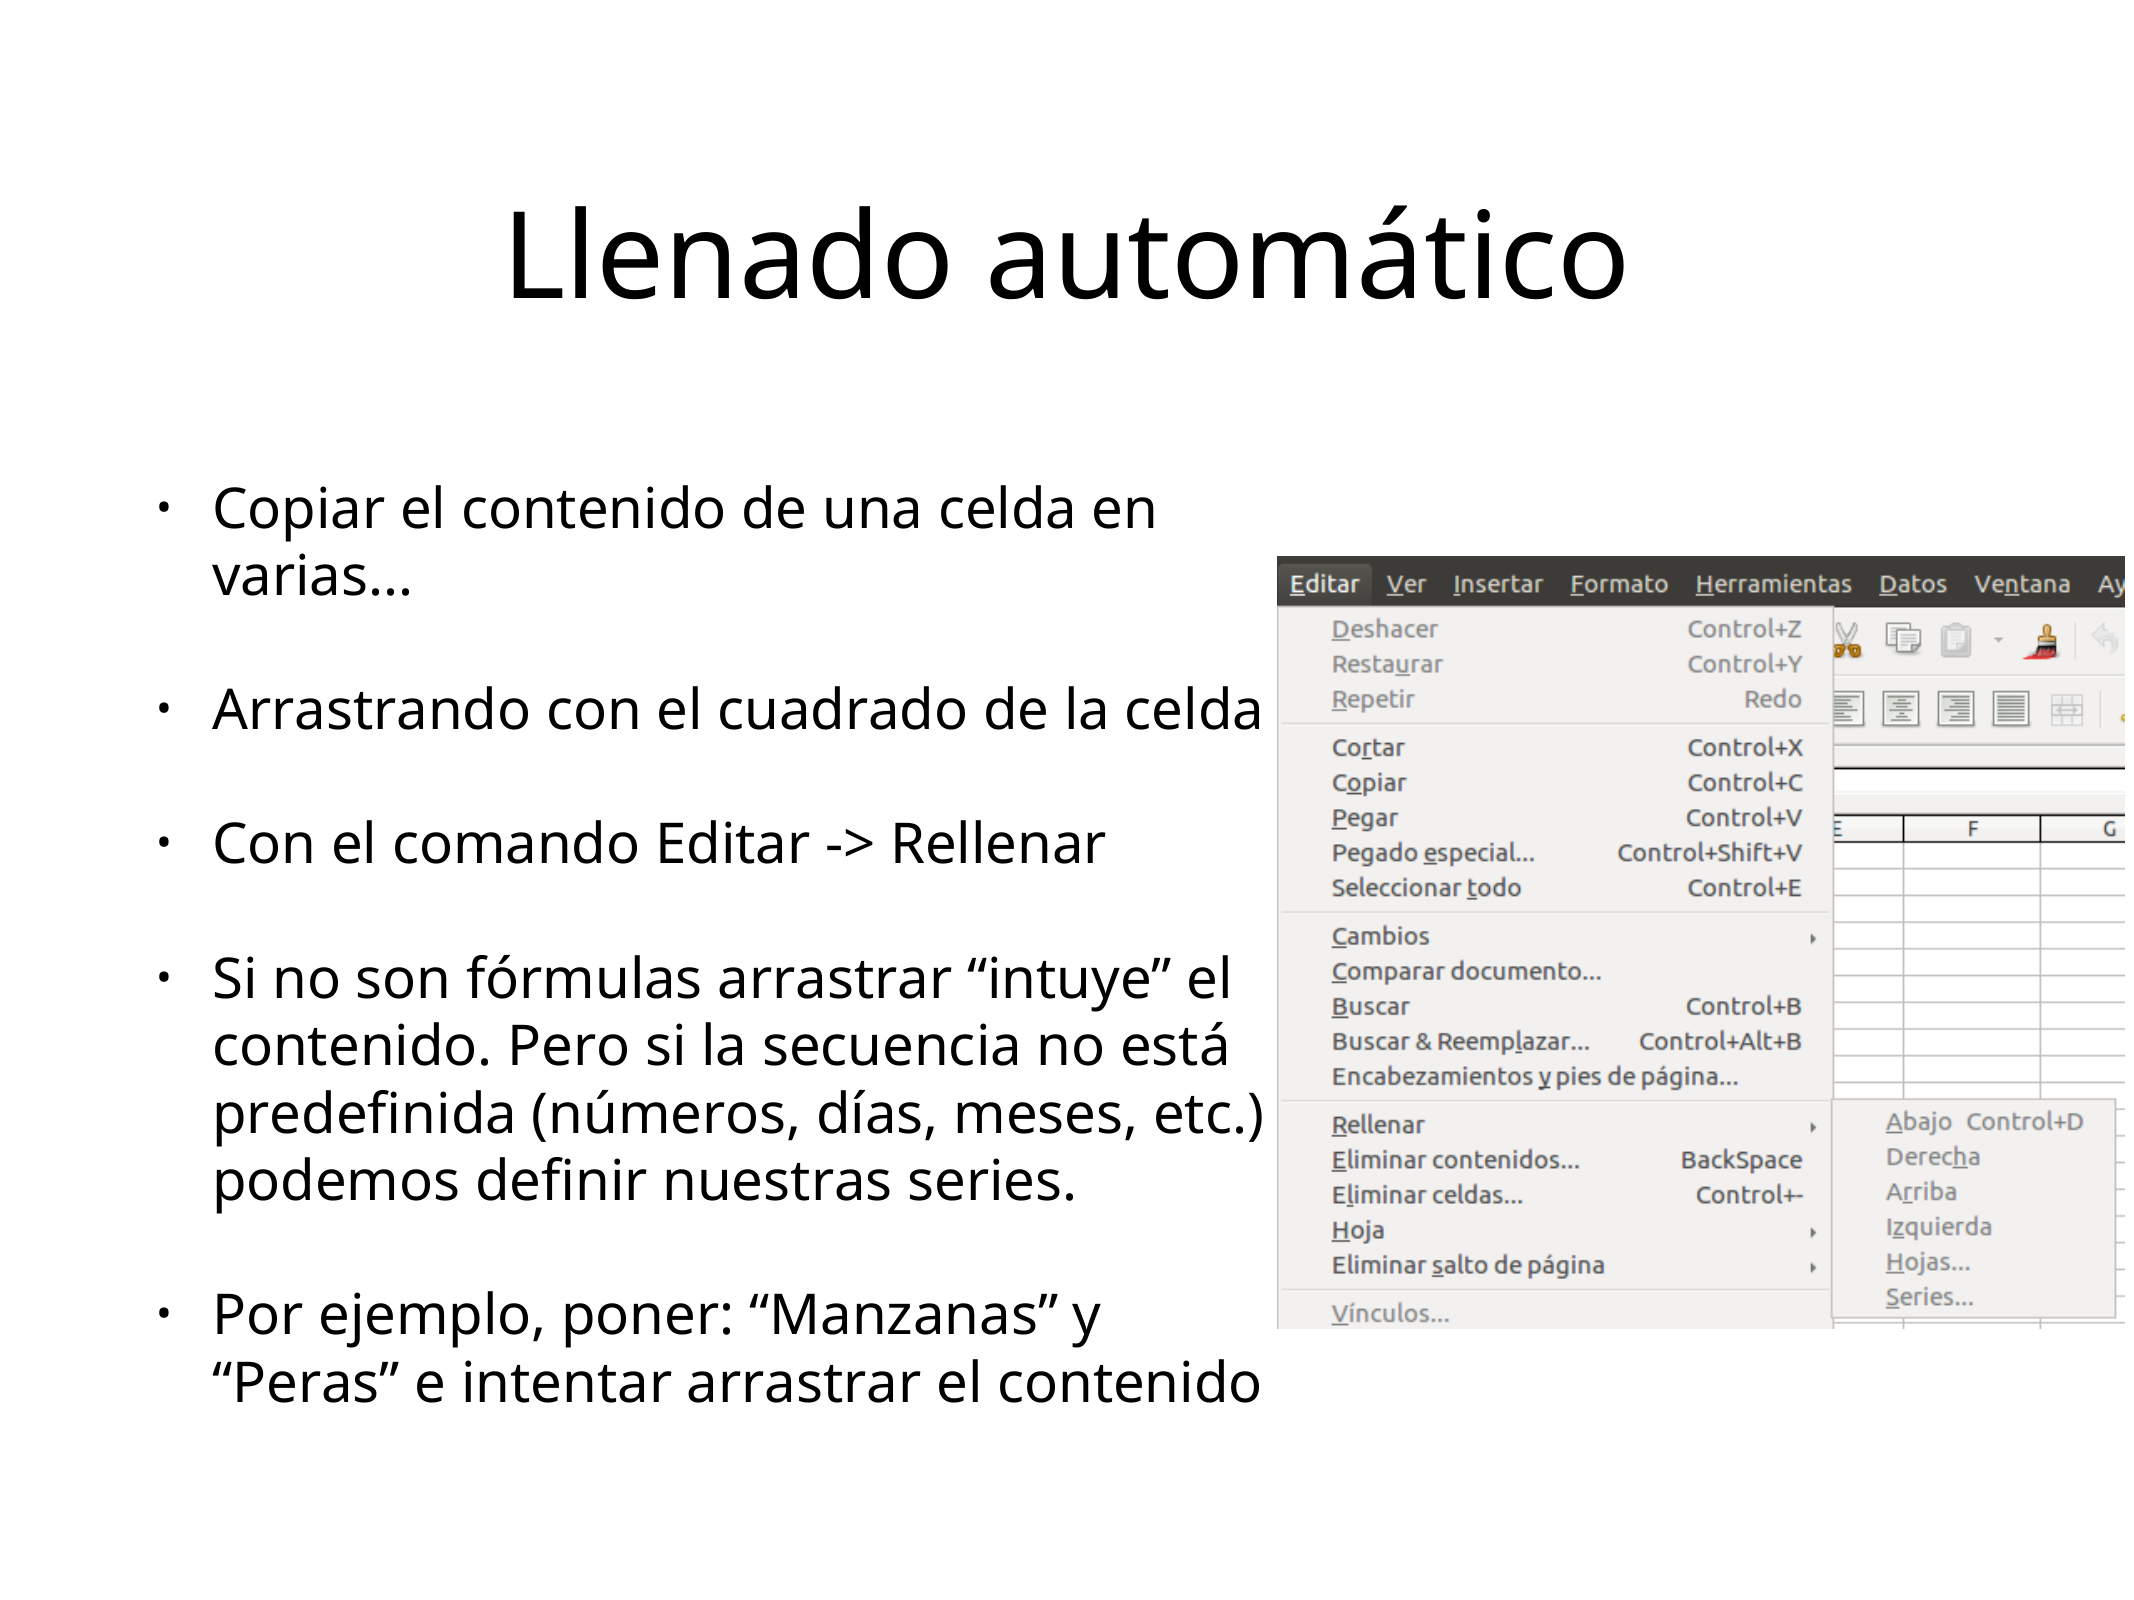

# Llenado automático
Copiar el contenido de una celda en varias...
Arrastrando con el cuadrado de la celda
Con el comando Editar -> Rellenar
Si no son fórmulas arrastrar “intuye” el contenido. Pero si la secuencia no está predefinida (números, días, meses, etc.) podemos definir nuestras series.
Por ejemplo, poner: “Manzanas” y “Peras” e intentar arrastrar el contenido